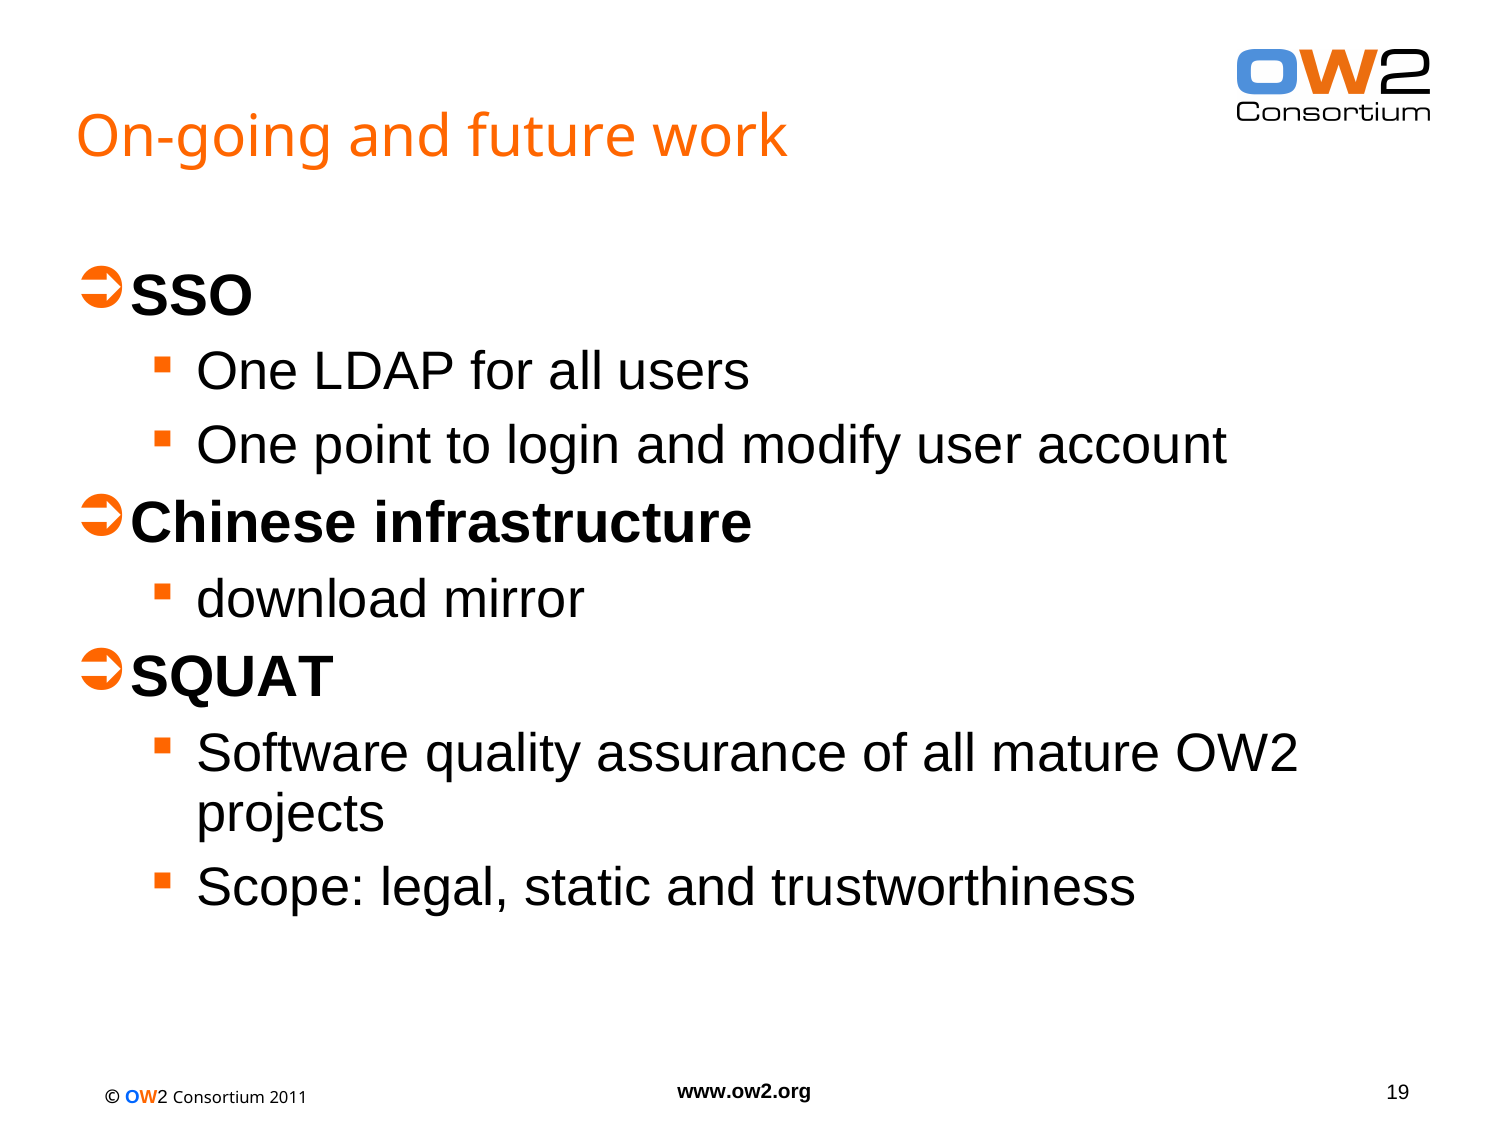

# On-going and future work
SSO
One LDAP for all users
One point to login and modify user account
Chinese infrastructure
download mirror
SQUAT
Software quality assurance of all mature OW2 projects
Scope: legal, static and trustworthiness
19